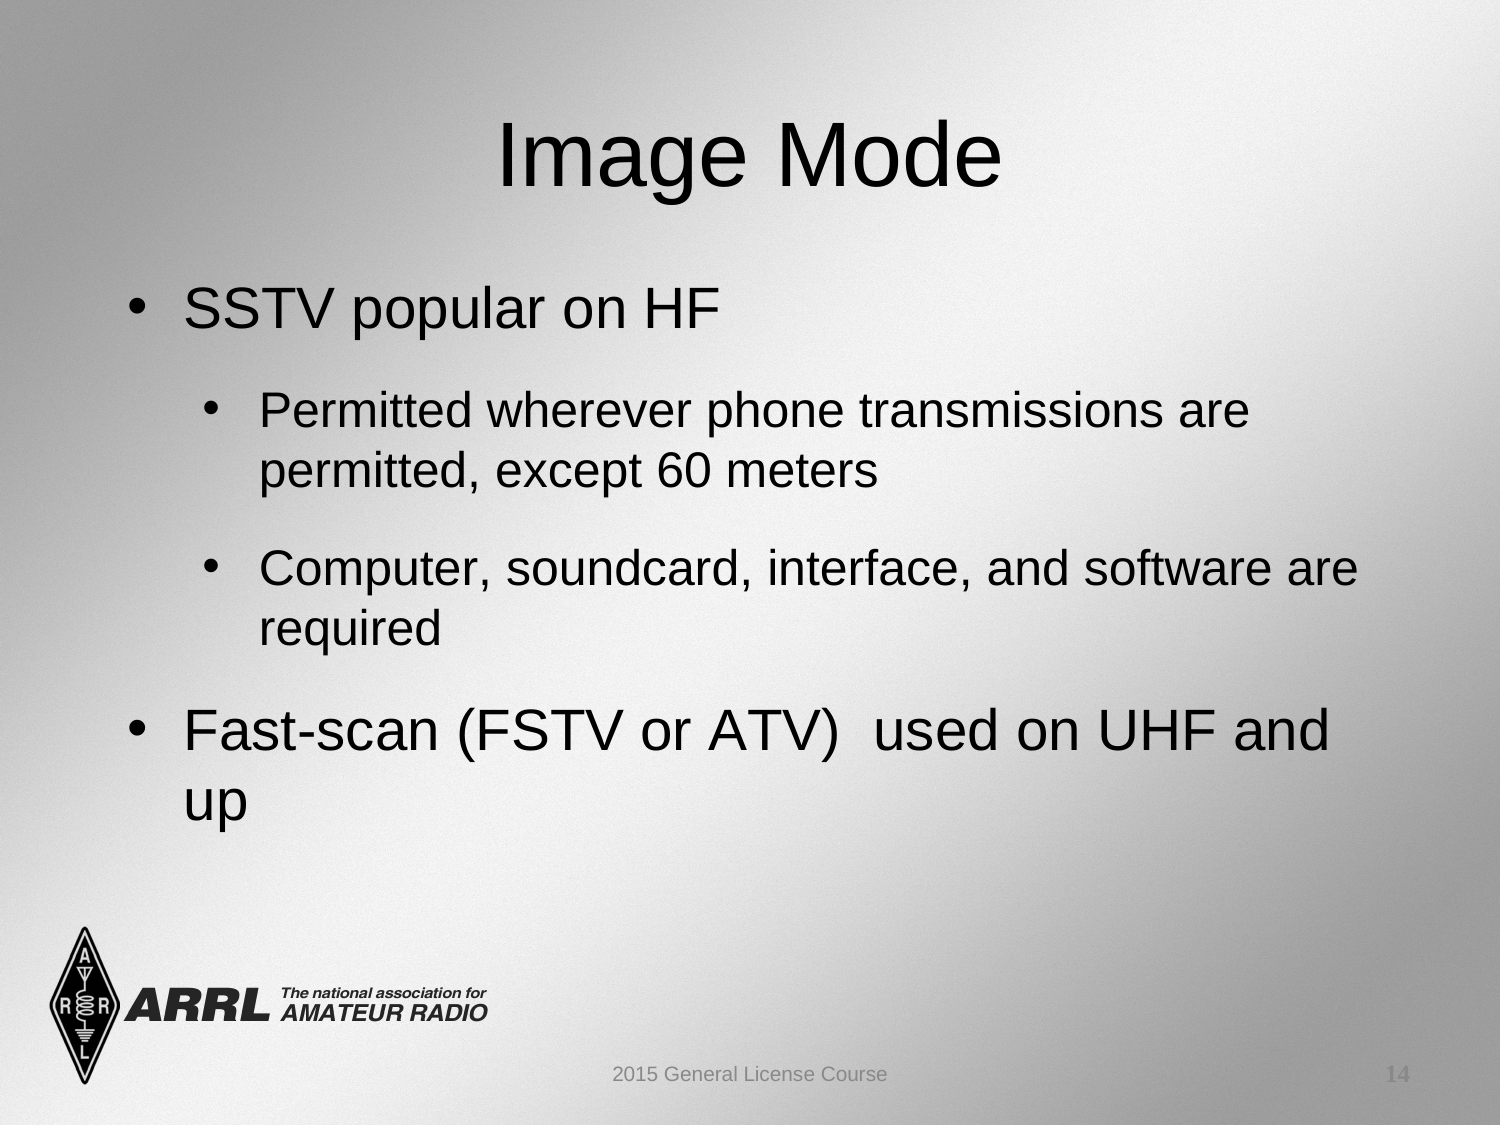

Image Mode
SSTV popular on HF
Permitted wherever phone transmissions are permitted, except 60 meters
Computer, soundcard, interface, and software are required
Fast-scan (FSTV or ATV) used on UHF and up
2015 General License Course